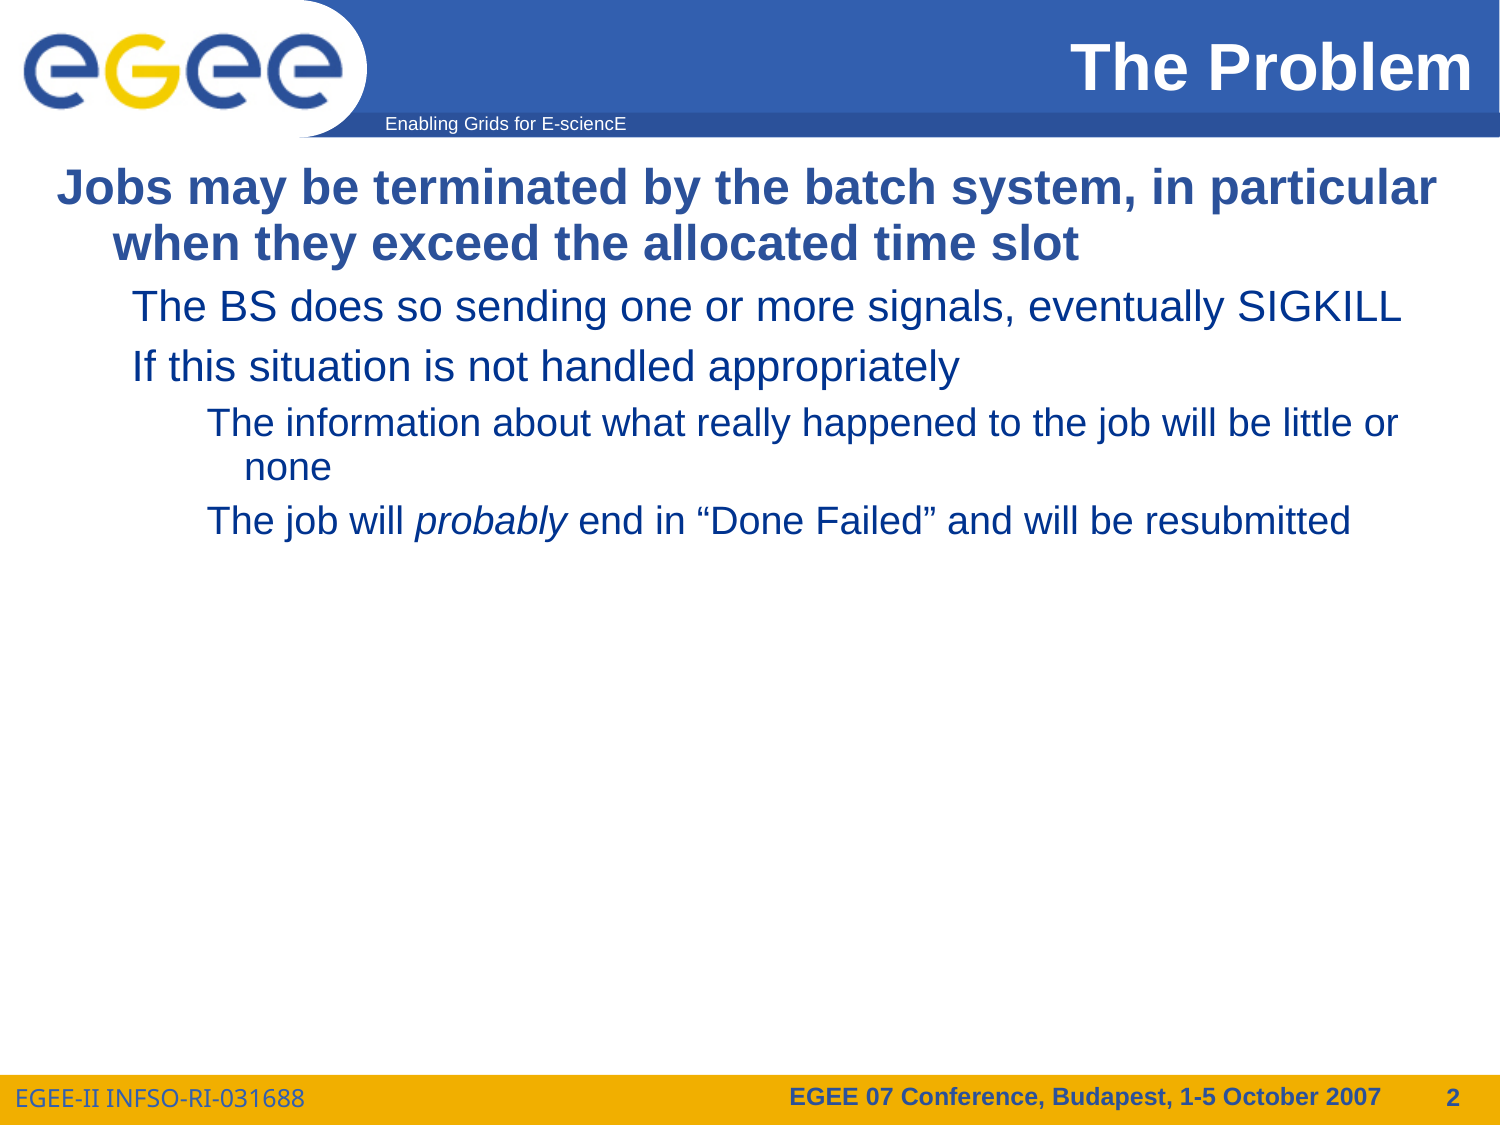

# The Problem
Jobs may be terminated by the batch system, in particular when they exceed the allocated time slot
The BS does so sending one or more signals, eventually SIGKILL
If this situation is not handled appropriately
The information about what really happened to the job will be little or none
The job will probably end in “Done Failed” and will be resubmitted
EGEE 07 Conference, Budapest, 1-5 October 2007
2